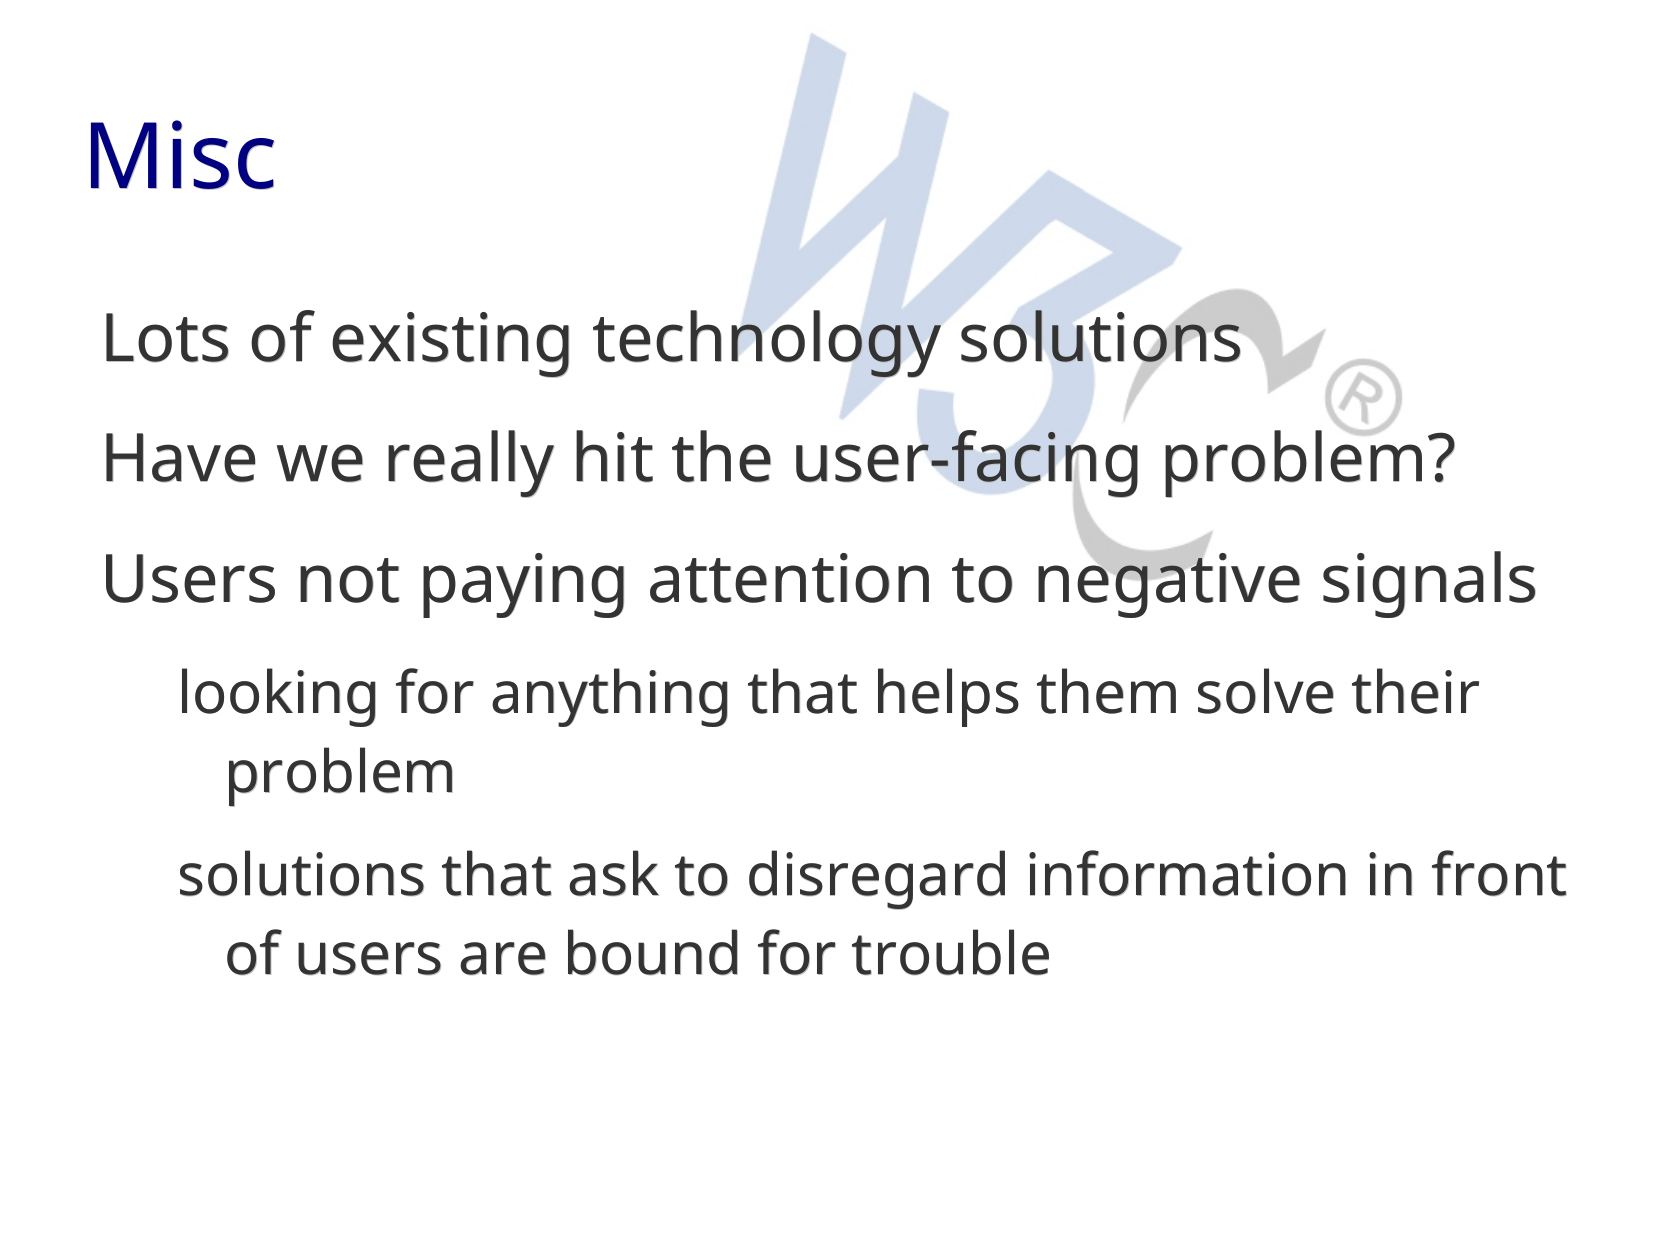

# Misc
Lots of existing technology solutions
Have we really hit the user-facing problem?
Users not paying attention to negative signals
looking for anything that helps them solve their problem
solutions that ask to disregard information in front of users are bound for trouble